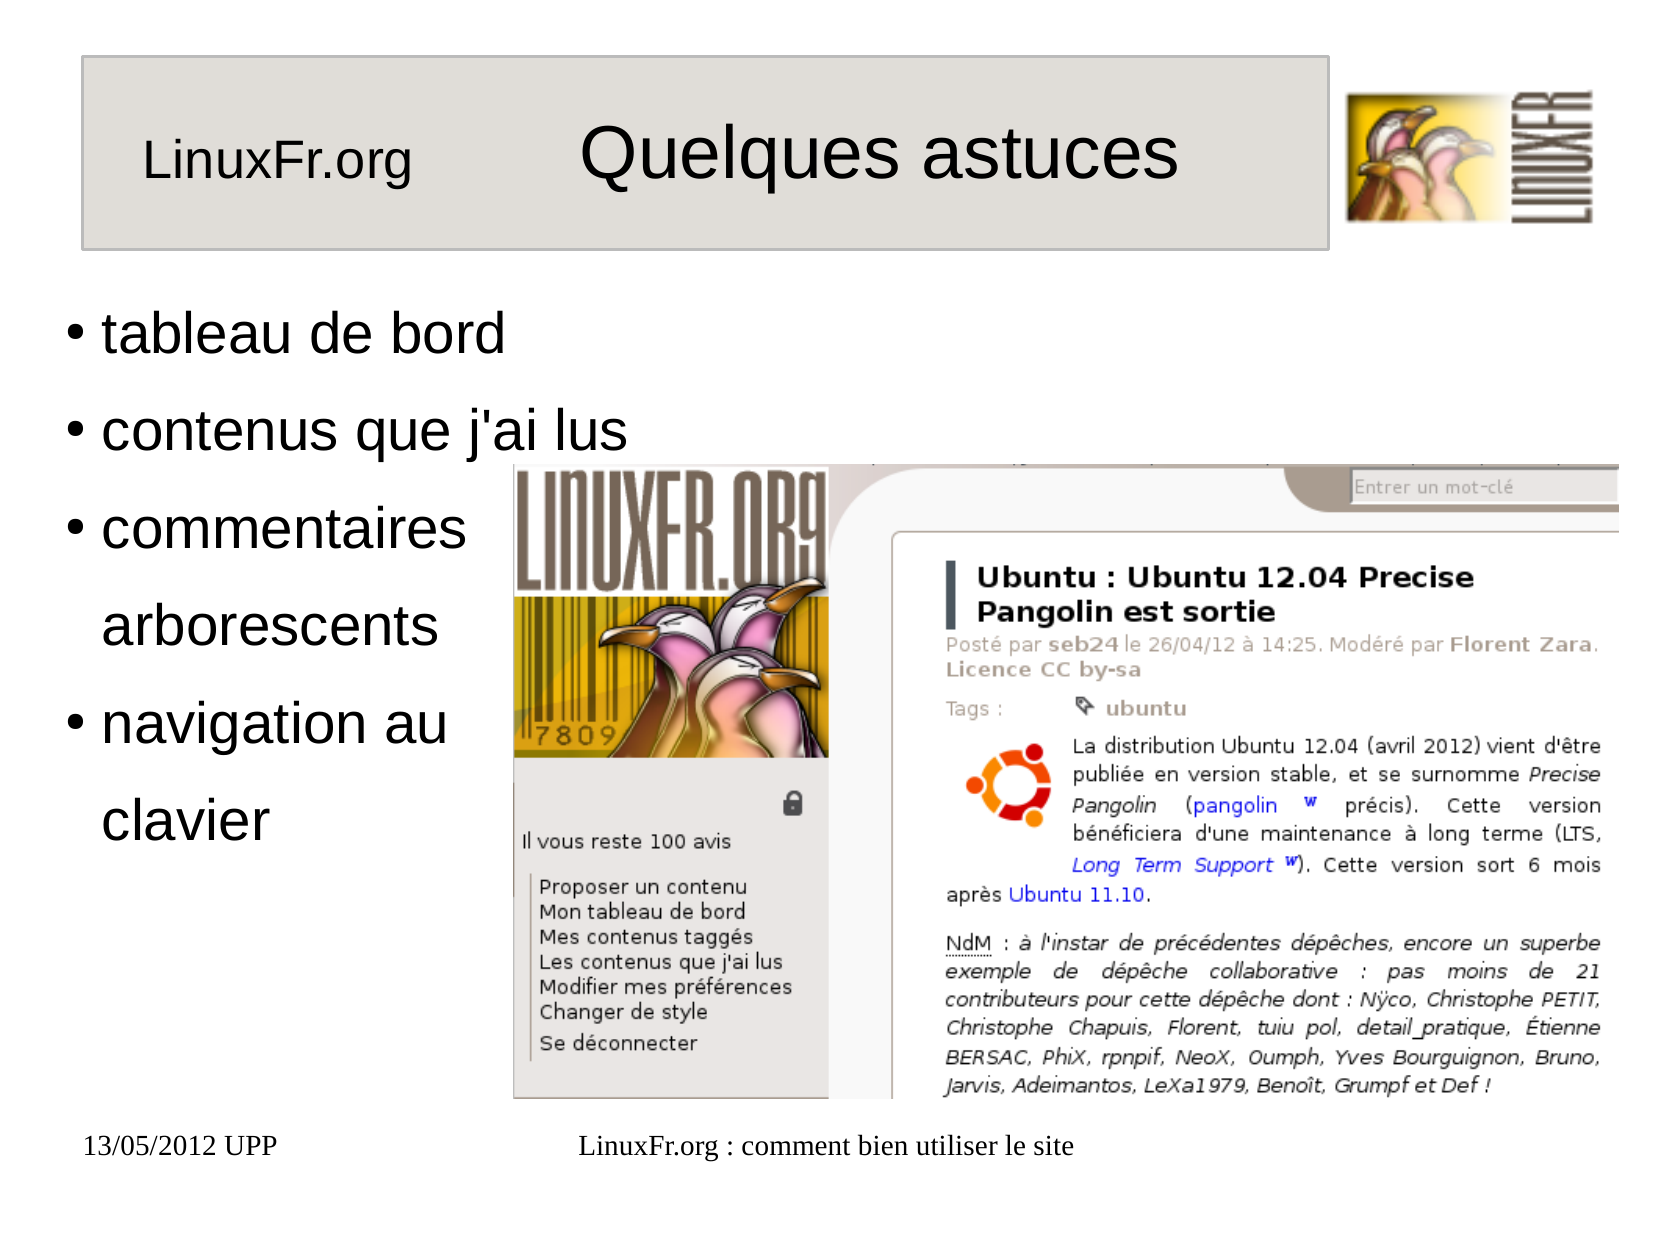

LinuxFr.org Quelques astuces
# tableau de bord
 contenus que j'ai lus
 commentaires
 arborescents
 navigation au
 clavier